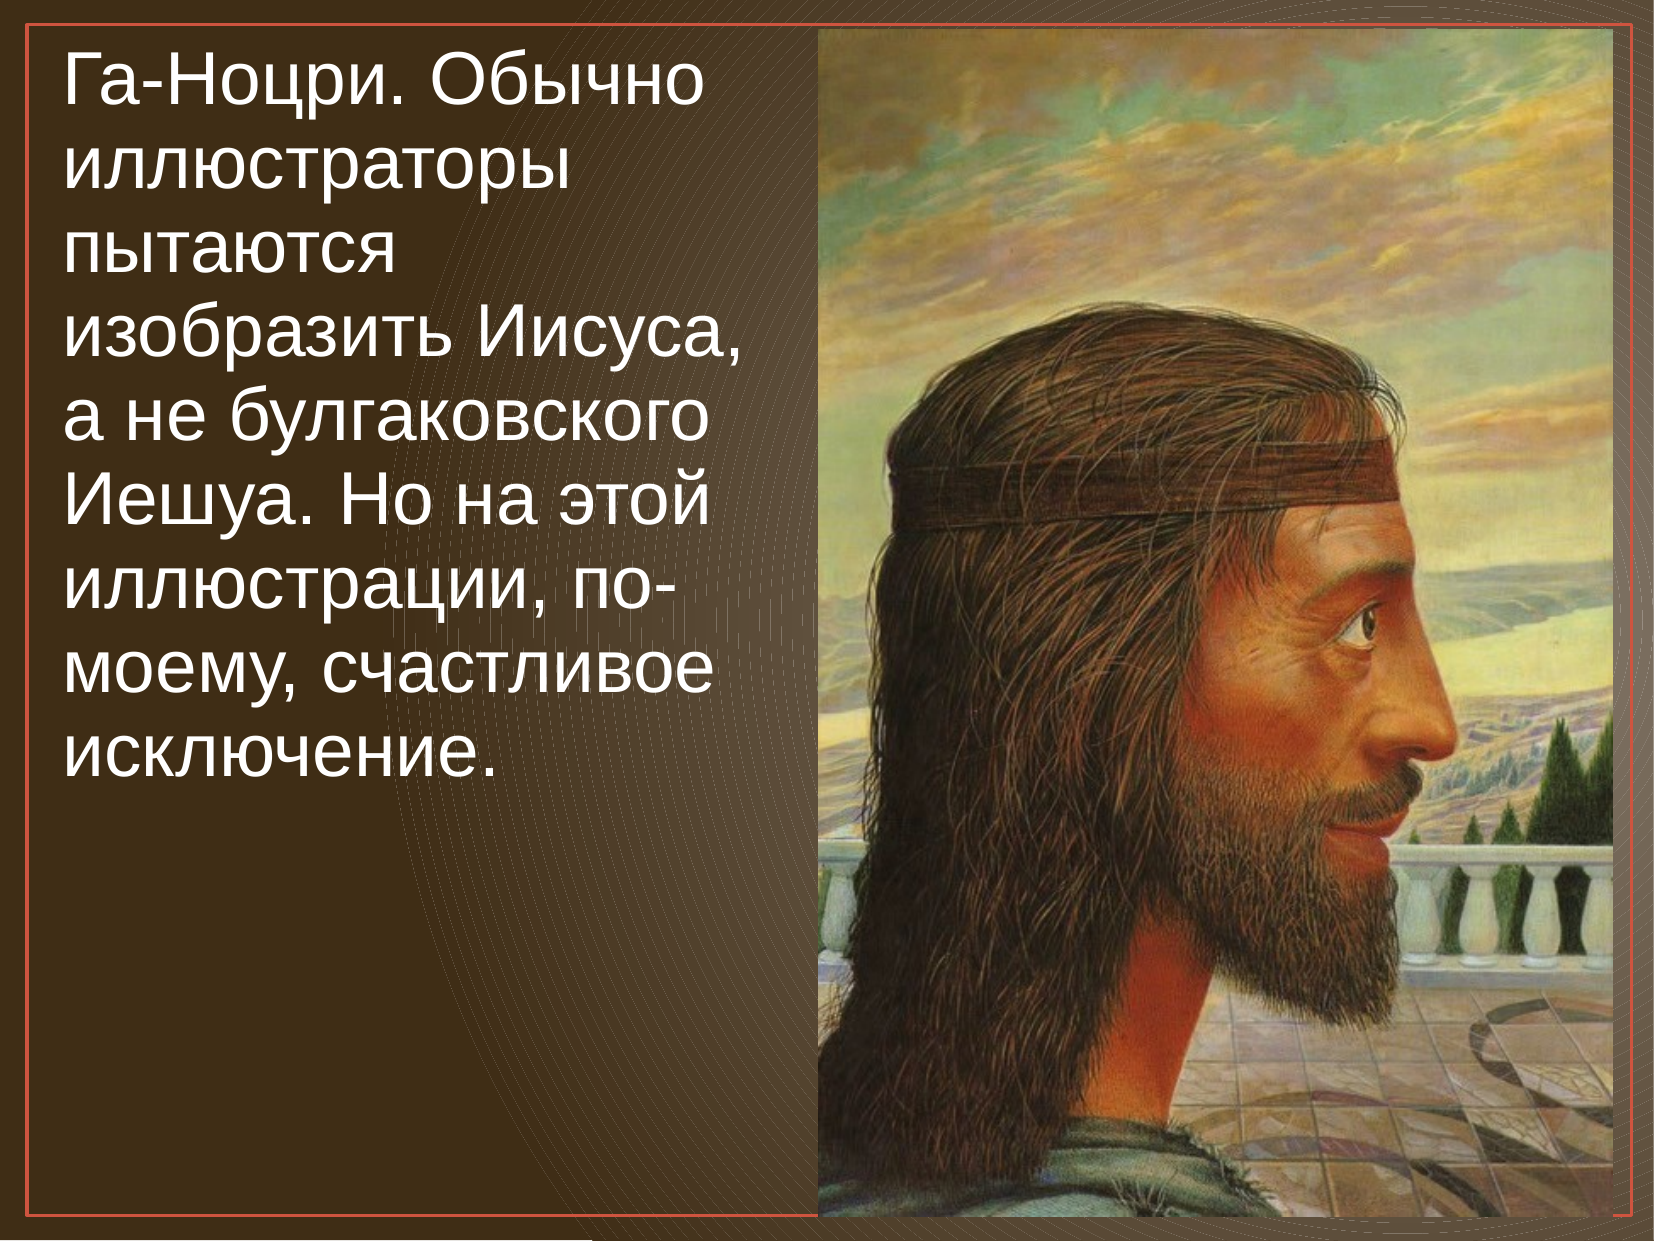

Га-Ноцри. Обычно иллюстраторы пытаются изобразить Иисуса, а не булгаковского Иешуа. Но на этой иллюстрации, по-моему, счастливое исключение.